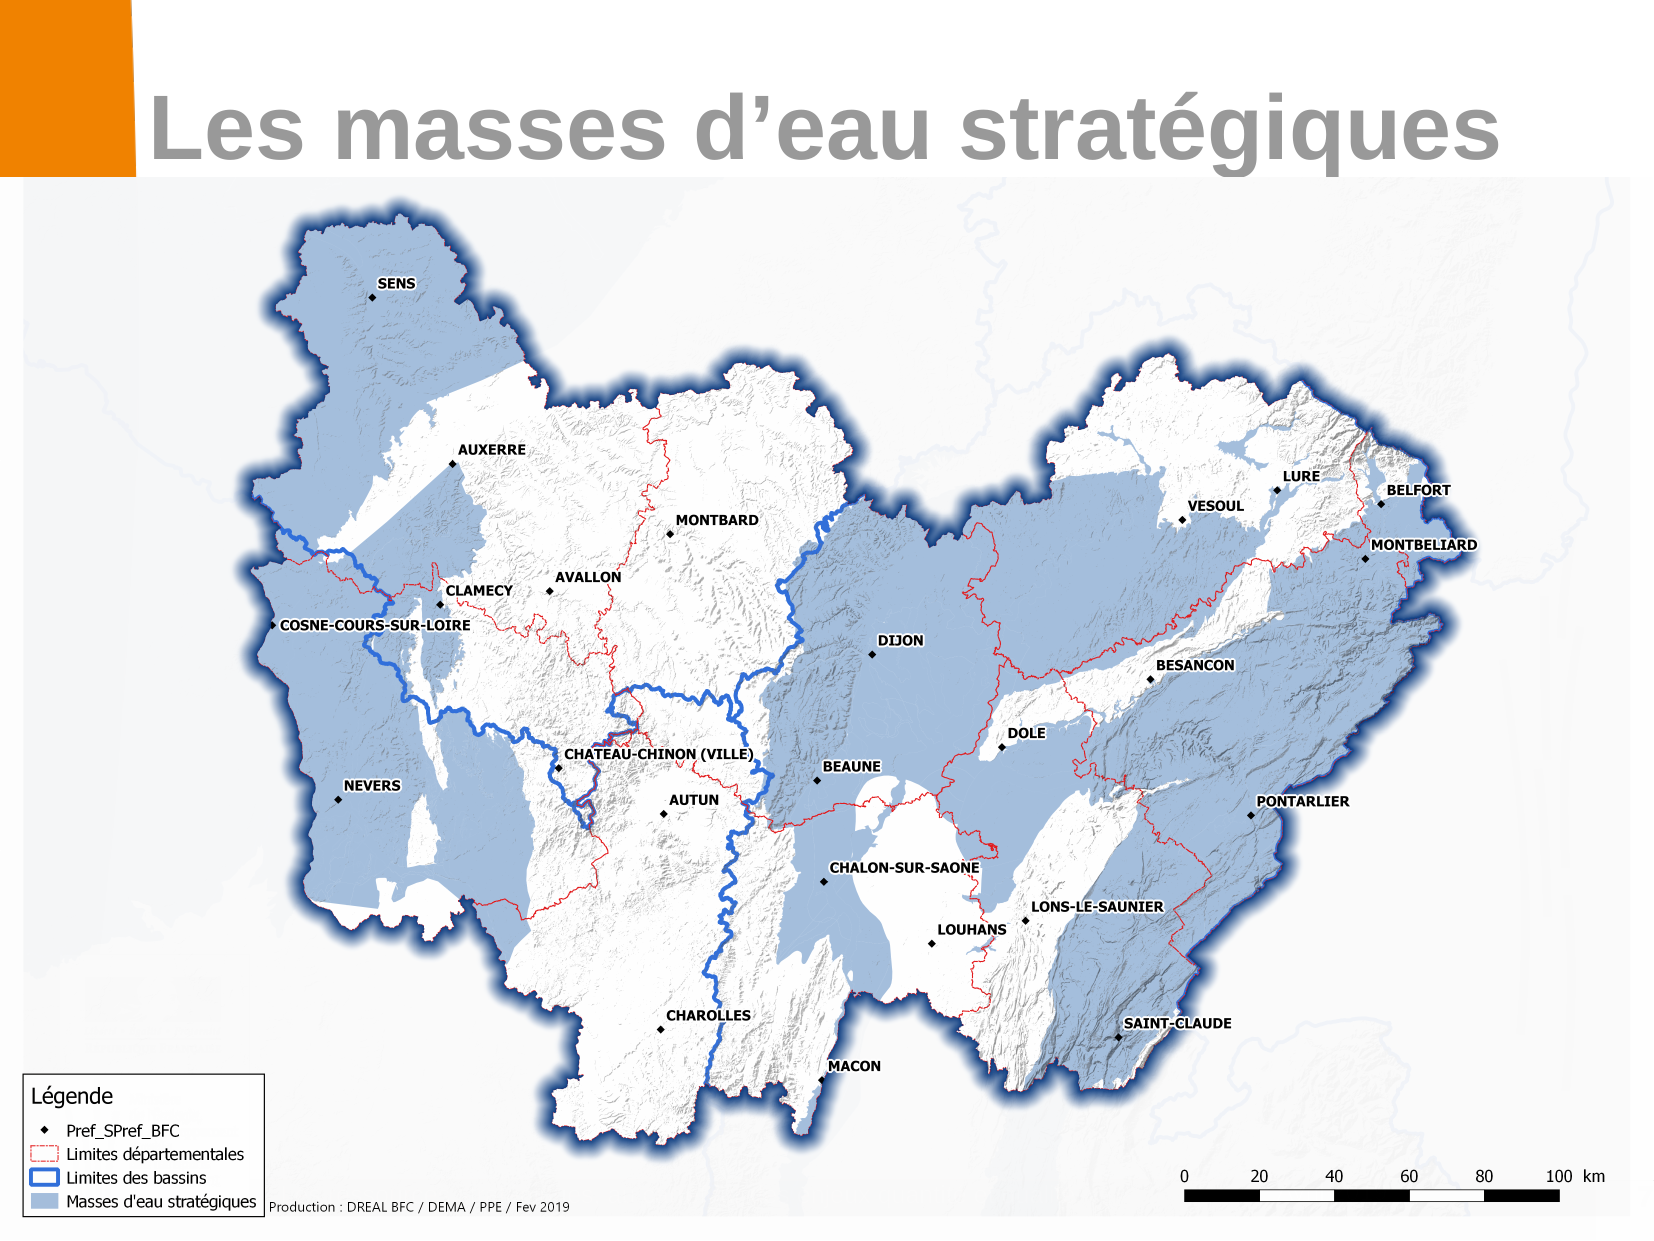

# Les masses d’eau stratégiques
Avril 2019
Les ressources stratégiques, au carrefour des enjeux quantité et qualité
7